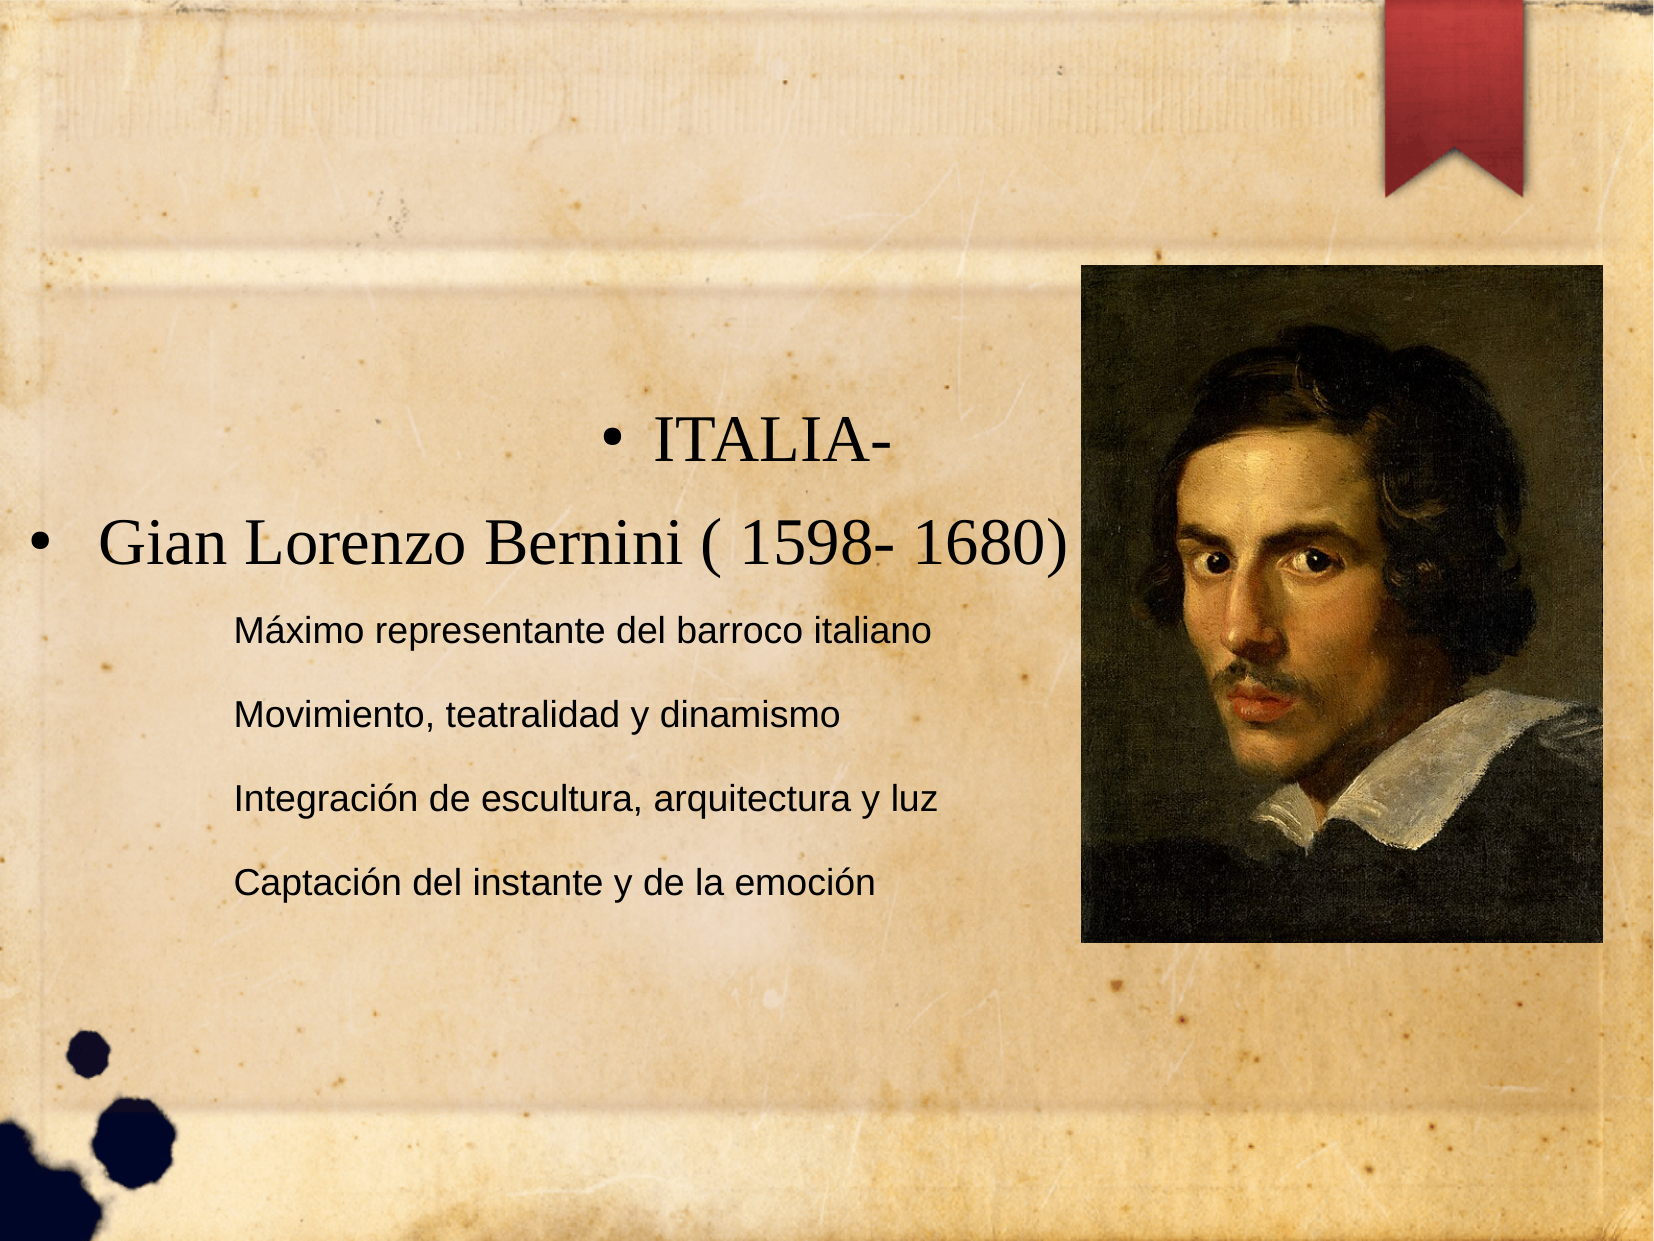

# ITALIA-
 Gian Lorenzo Bernini ( 1598- 1680)
Máximo representante del barroco italiano
Movimiento, teatralidad y dinamismo
Integración de escultura, arquitectura y luz
Captación del instante y de la emoción